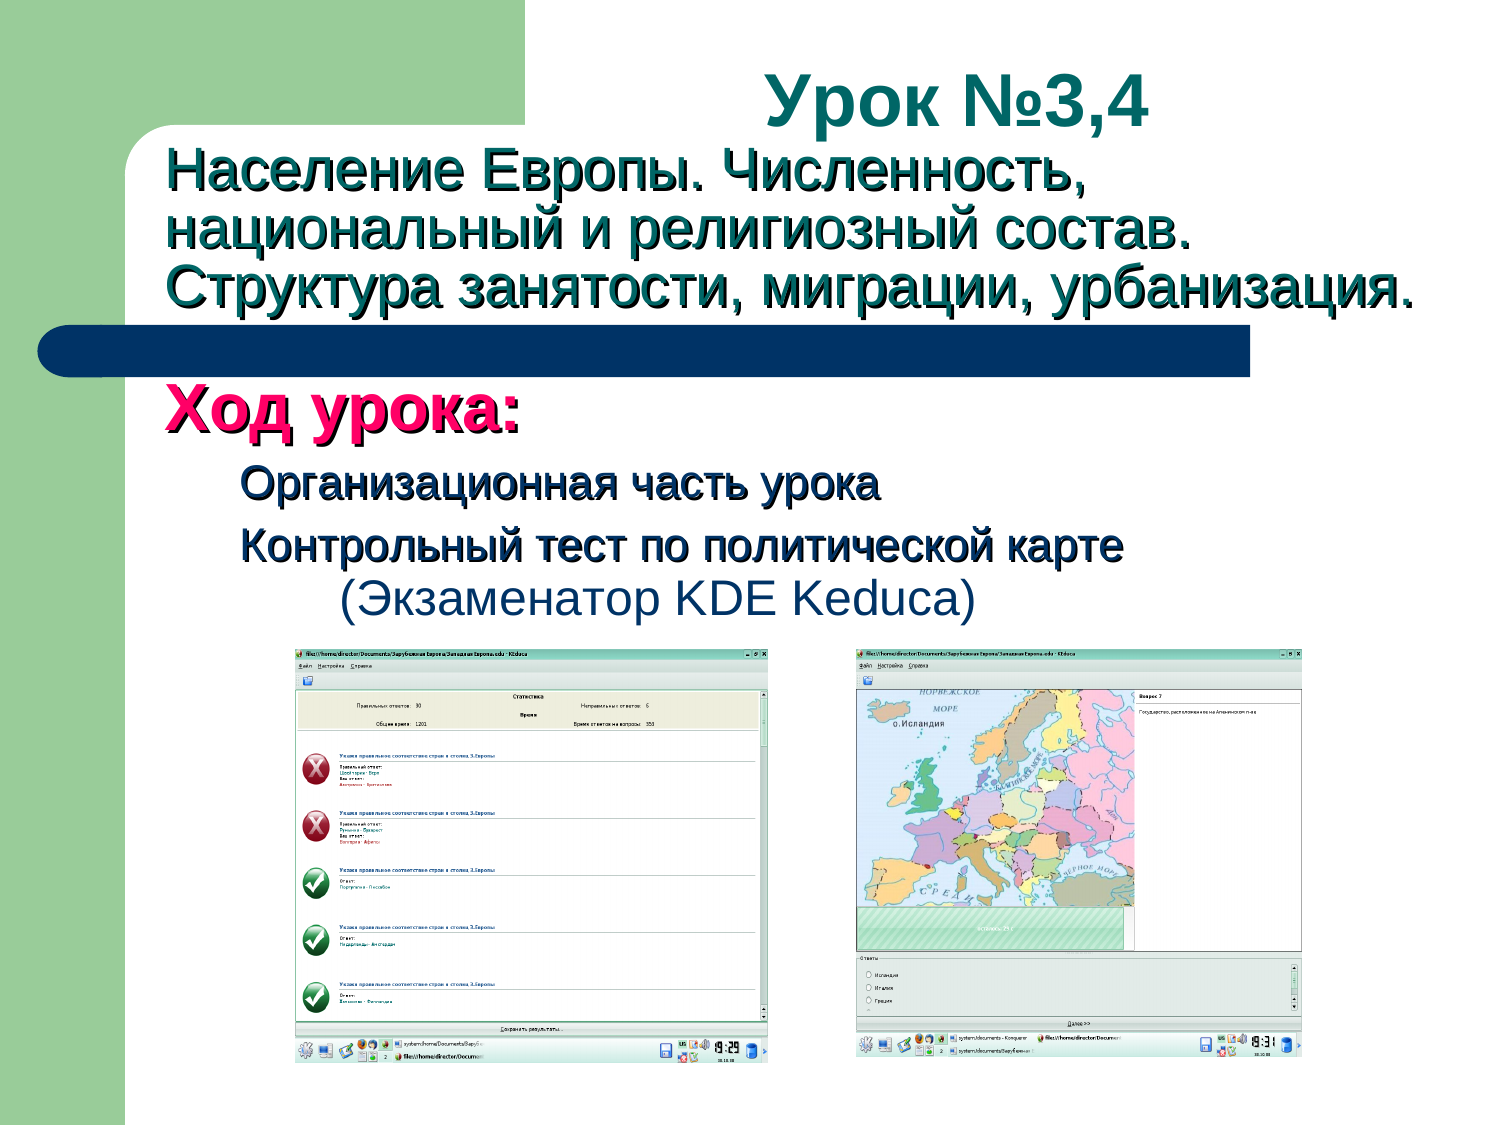

Урок №3,4
Население Европы. Численность, национальный и религиозный состав. Структура занятости, миграции, урбанизация.
# Ход урока:
Организационная часть урока
Контрольный тест по политической карте (Экзаменатор KDE Keduca)